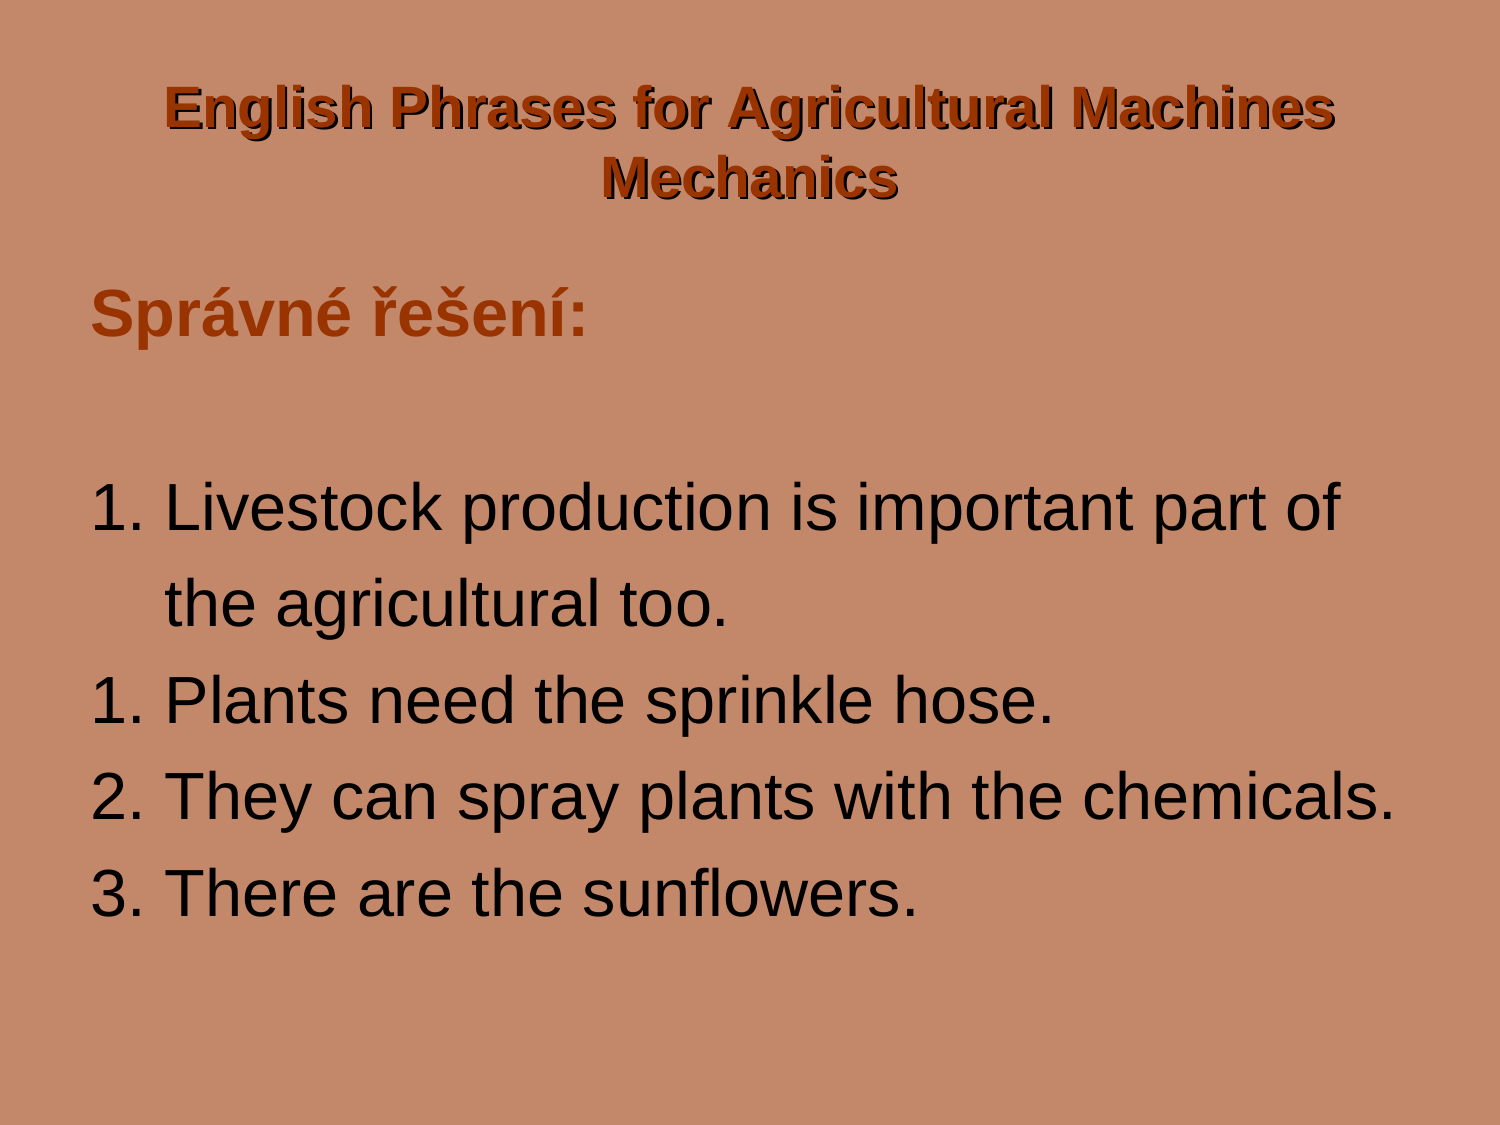

# English Phrases for Agricultural Machines Mechanics
Správné řešení:
 Livestock production is important part of
	 the agricultural too.
 Plants need the sprinkle hose.
 They can spray plants with the chemicals.
 There are the sunflowers.